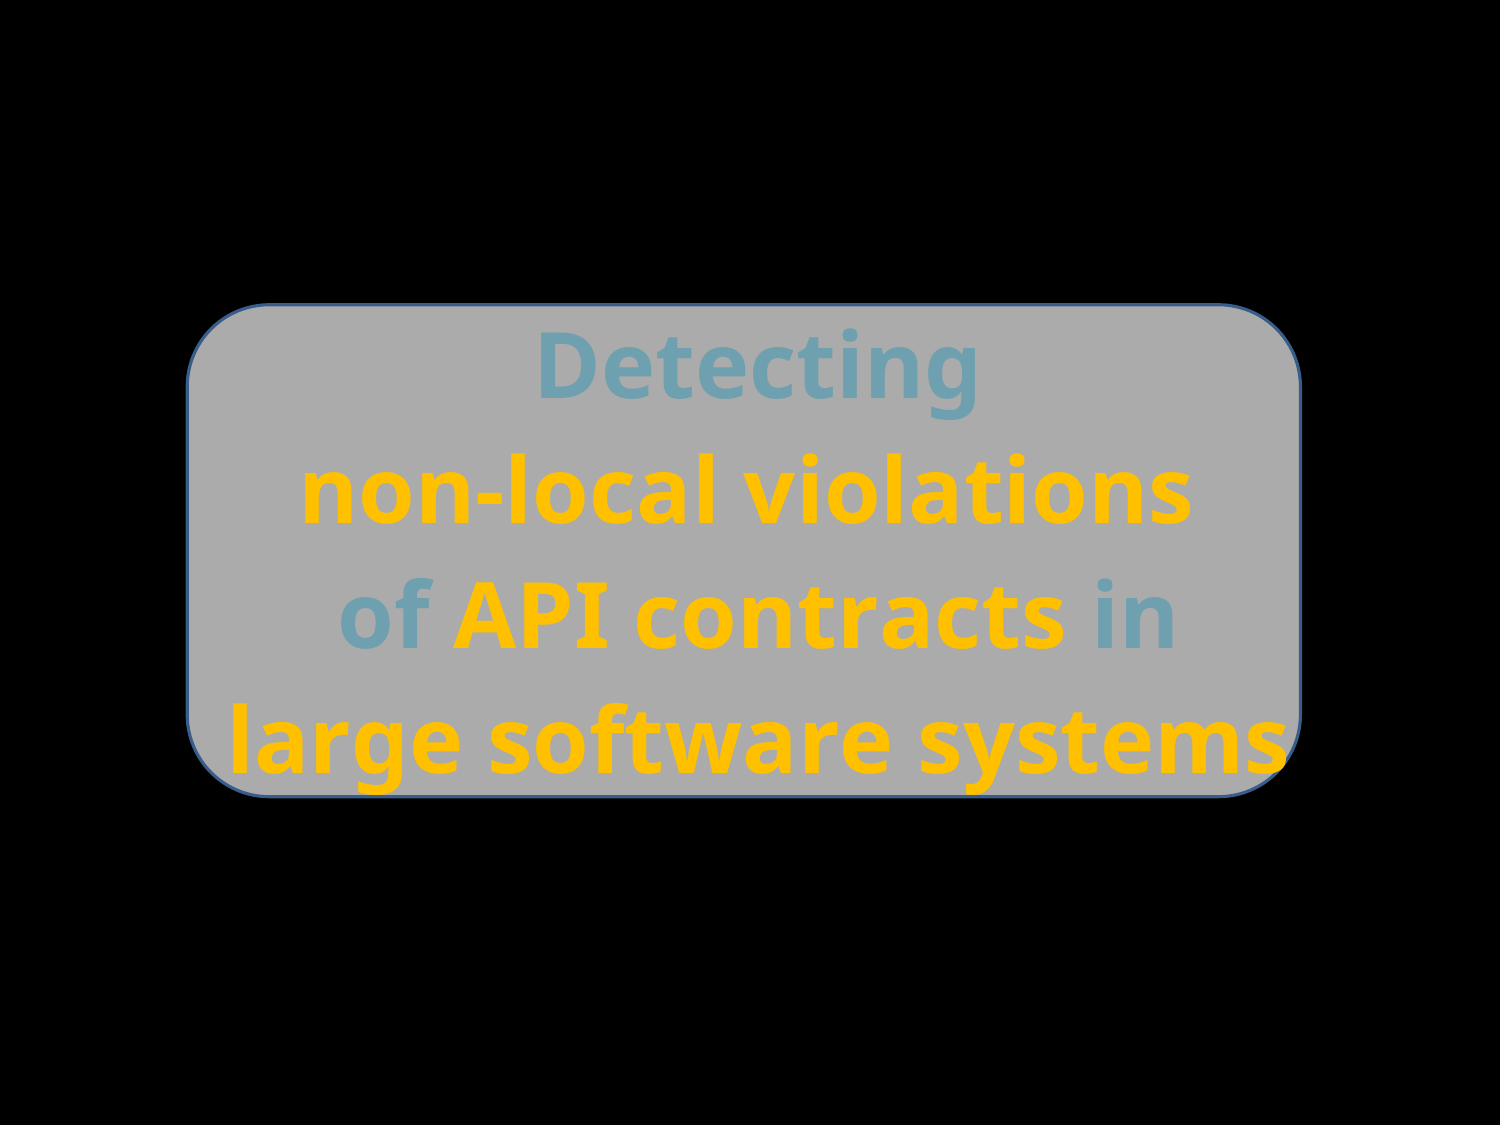

Detecting
non-local violations
of API contracts in
large software systems